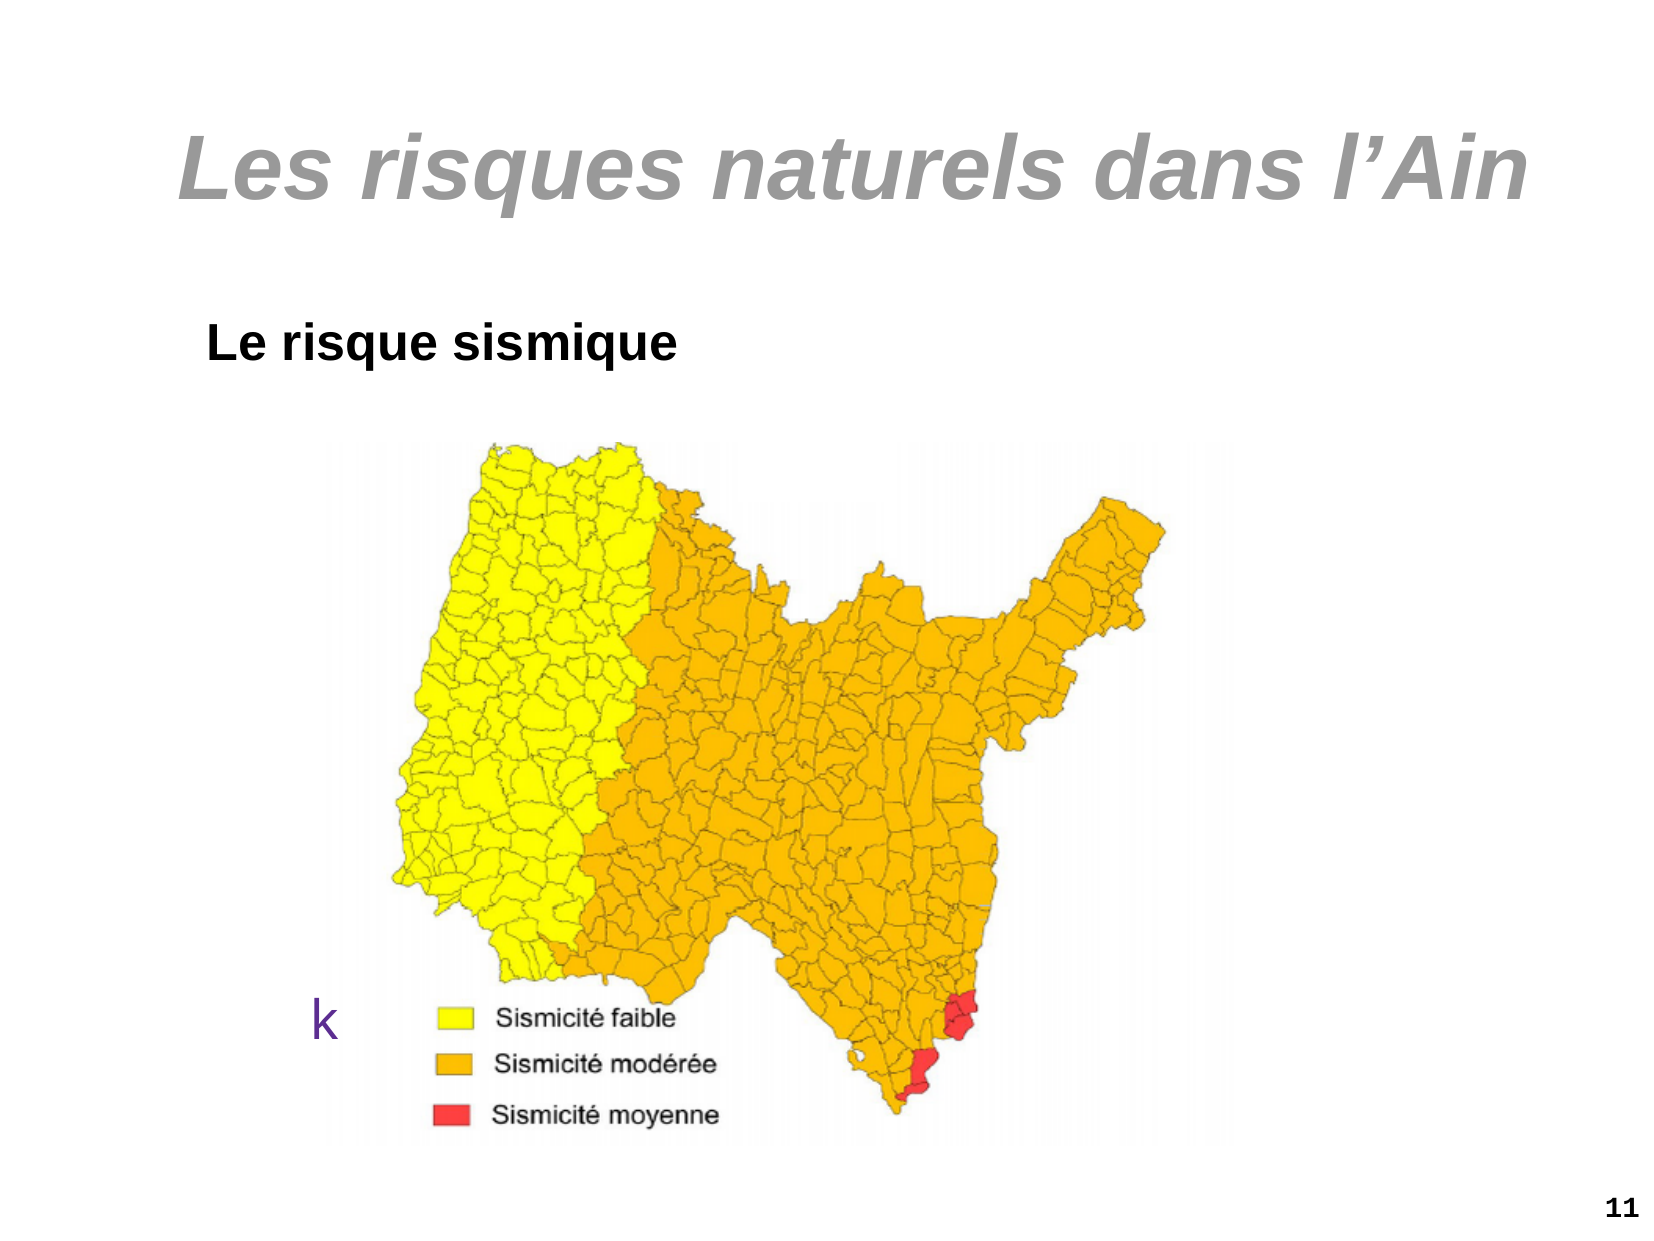

# Les risques naturels dans l’Ain
Le risque sismique
k